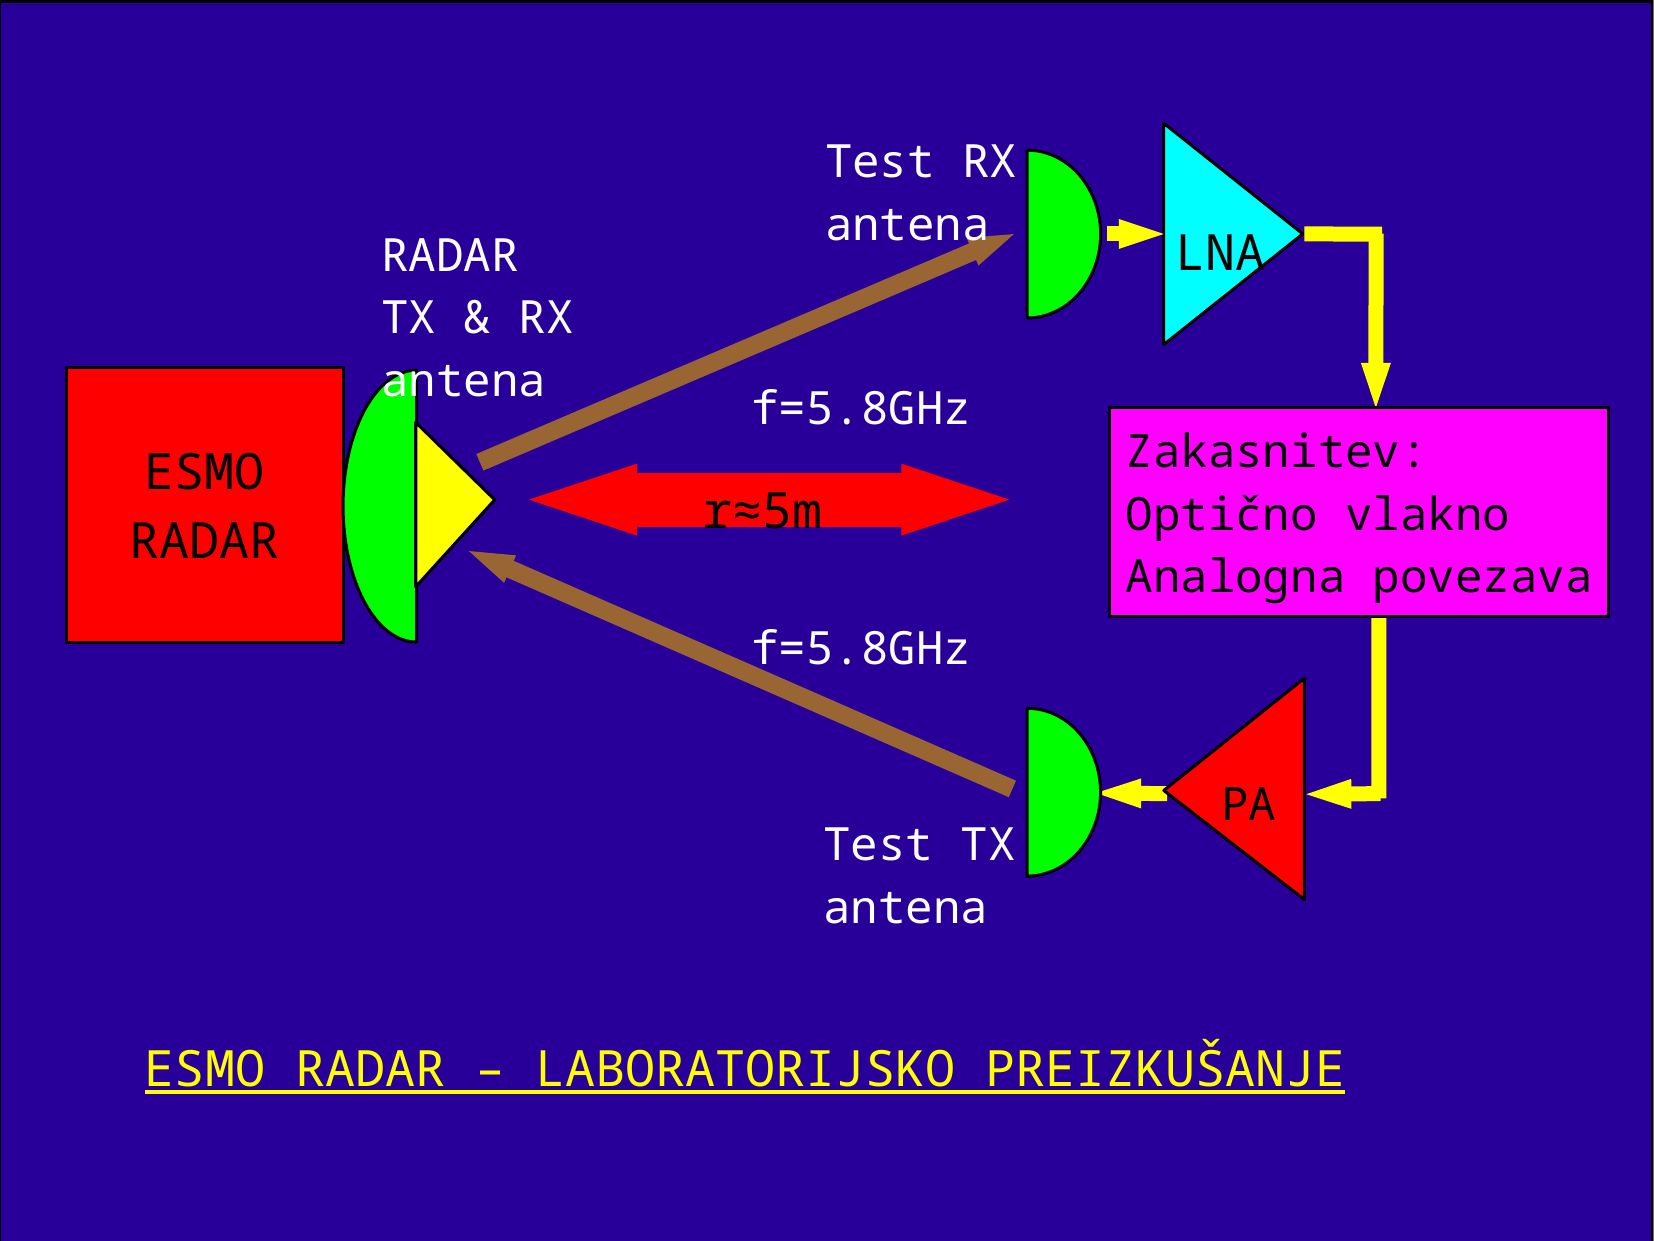

Test RX
antena
LNA
RADAR
TX & RX
antena
ESMO
RADAR
f=5.8GHz
Zakasnitev:
Optično vlakno
Analogna povezava
r≈5m
f=5.8GHz
PA
Test TX
antena
ESMO RADAR – LABORATORIJSKO PREIZKUŠANJE